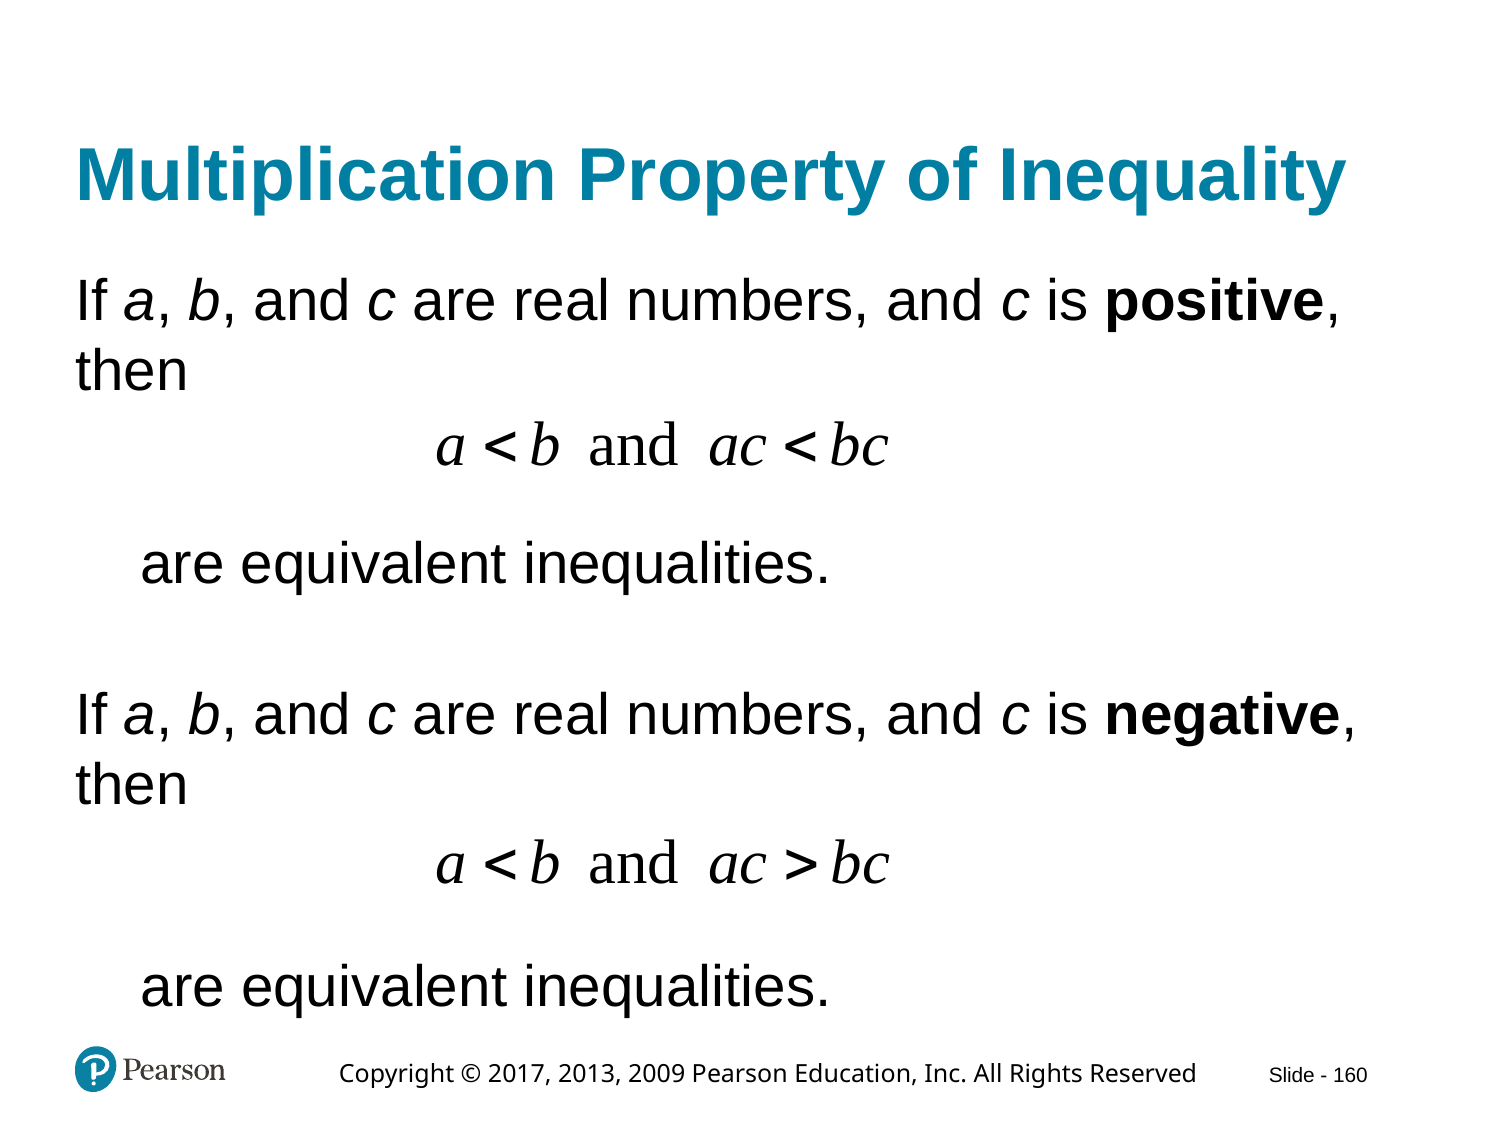

# Multiplication Property of Inequality
If a, b, and c are real numbers, and c is positive, then
are equivalent inequalities.
If a, b, and c are real numbers, and c is negative, then
are equivalent inequalities.